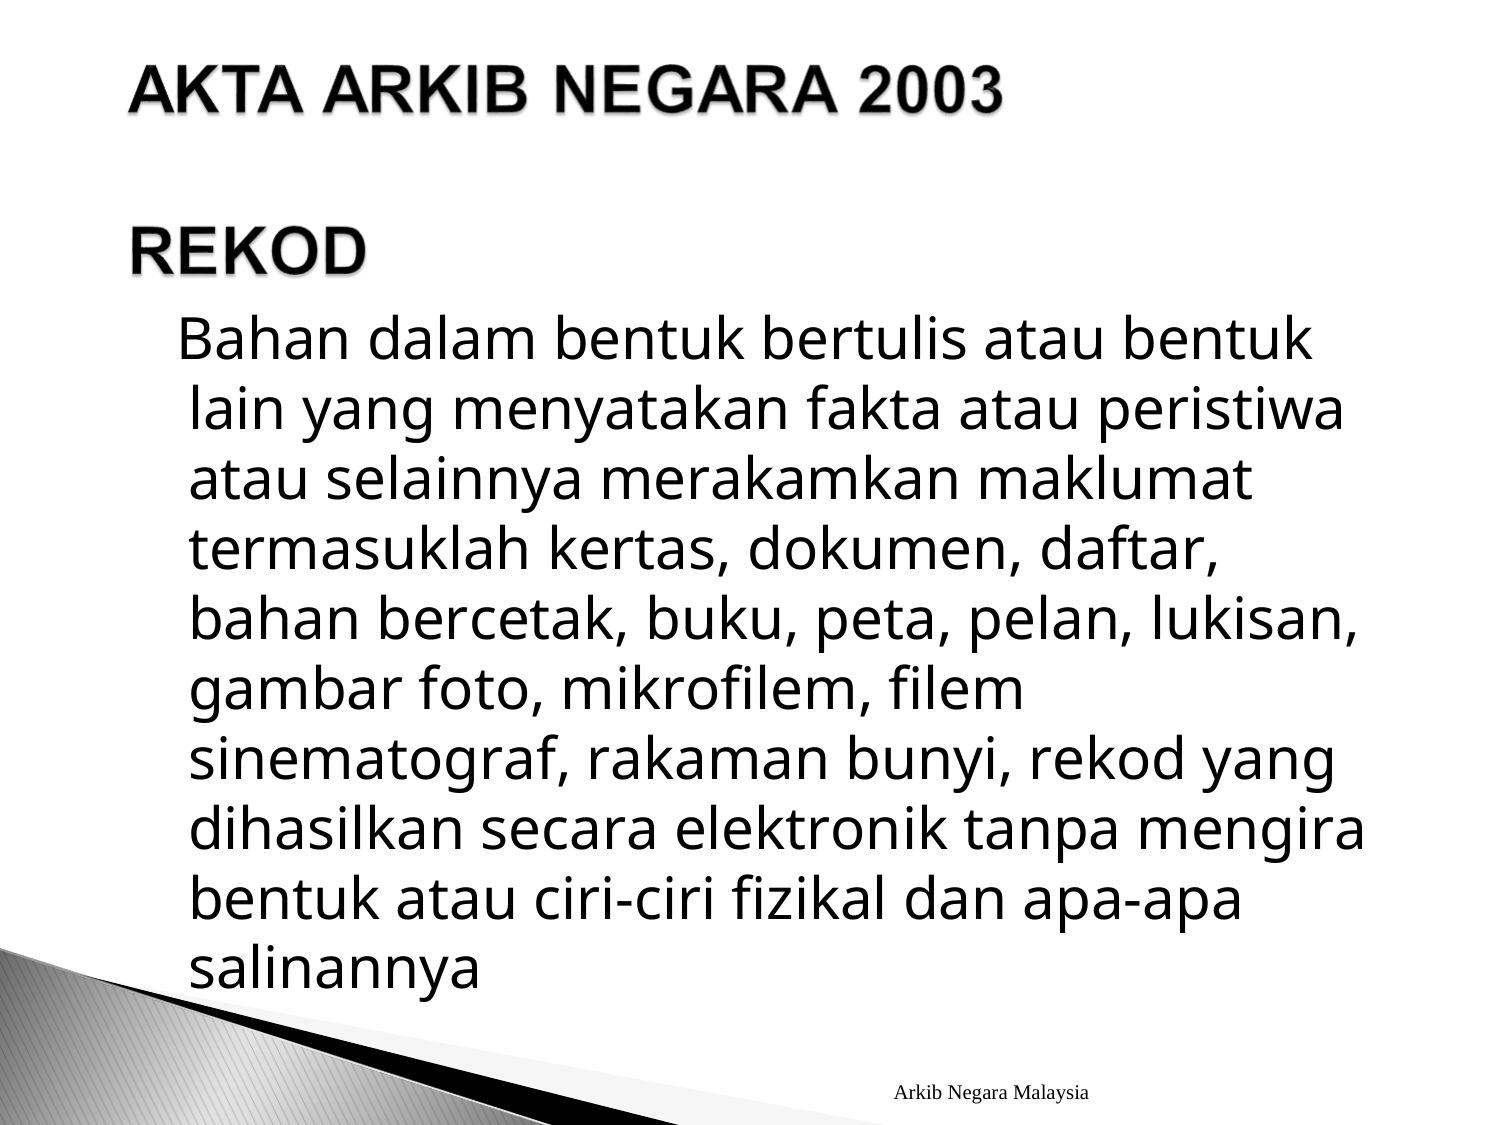

# Bahan dalam bentuk bertulis atau bentuk lain yang menyatakan fakta atau peristiwa atau selainnya merakamkan maklumat termasuklah kertas, dokumen, daftar, bahan bercetak, buku, peta, pelan, lukisan, gambar foto, mikrofilem, filem sinematograf, rakaman bunyi, rekod yang dihasilkan secara elektronik tanpa mengira bentuk atau ciri-ciri fizikal dan apa-apa salinannya
Arkib Negara Malaysia